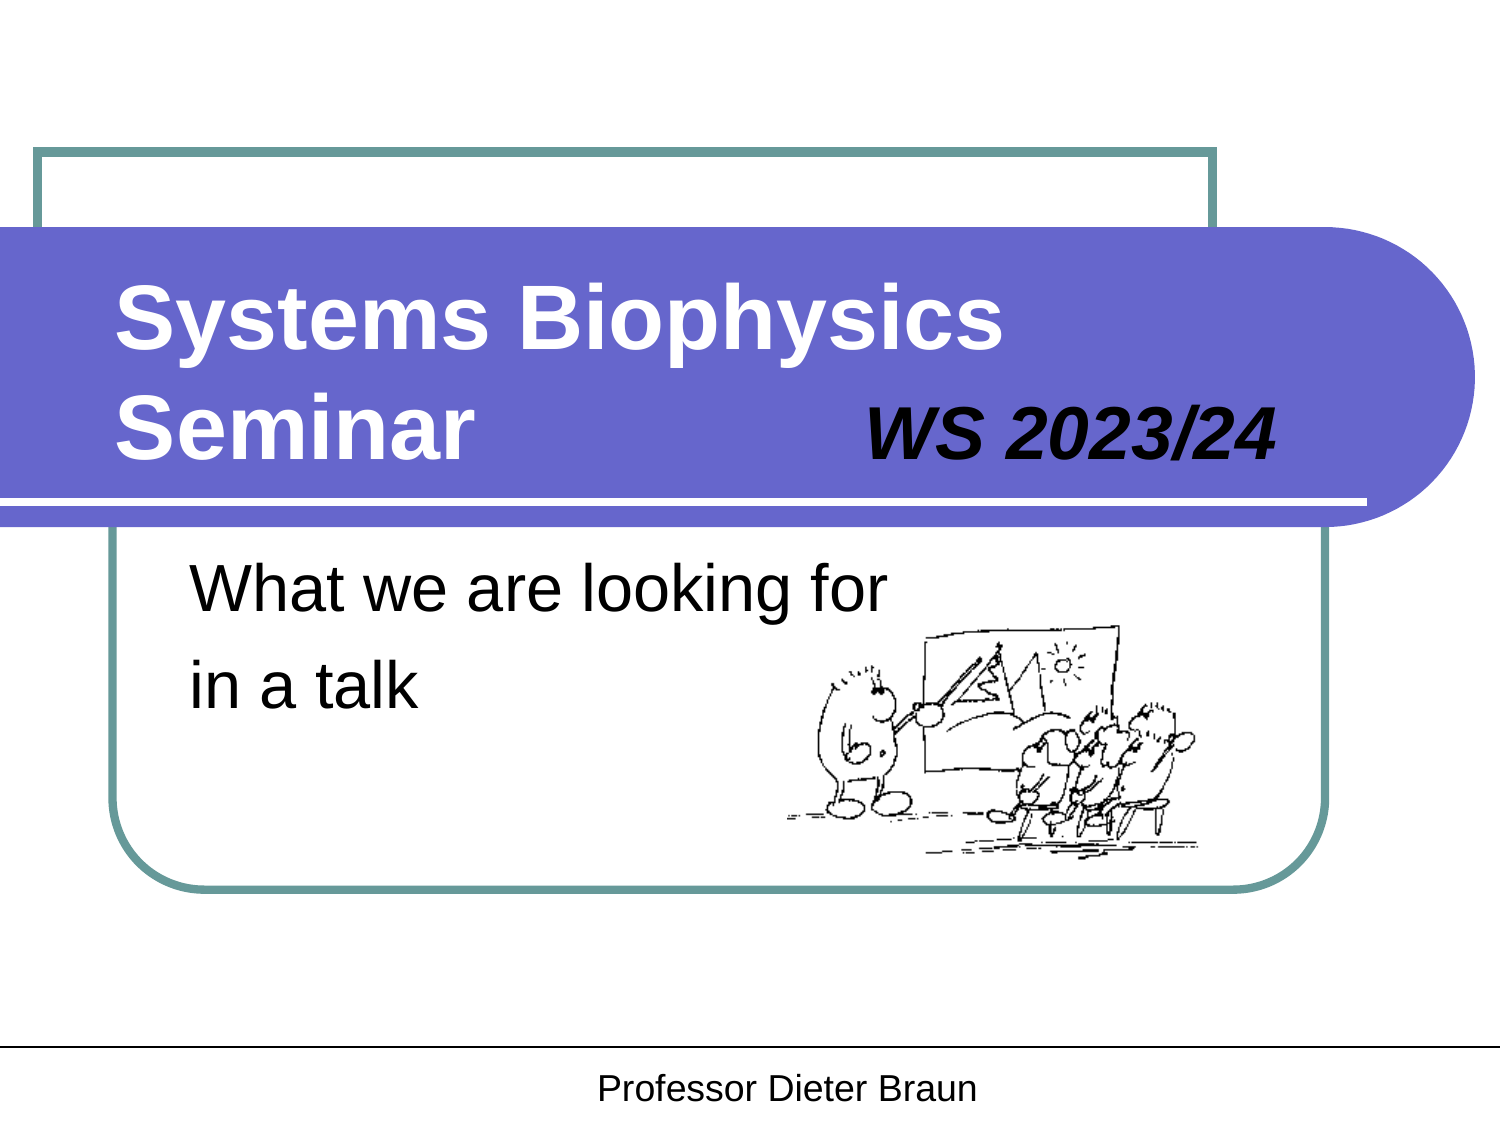

# Systems Biophysics Seminar			WS 2023/24
What we are looking for
in a talk
Professor Dieter Braun